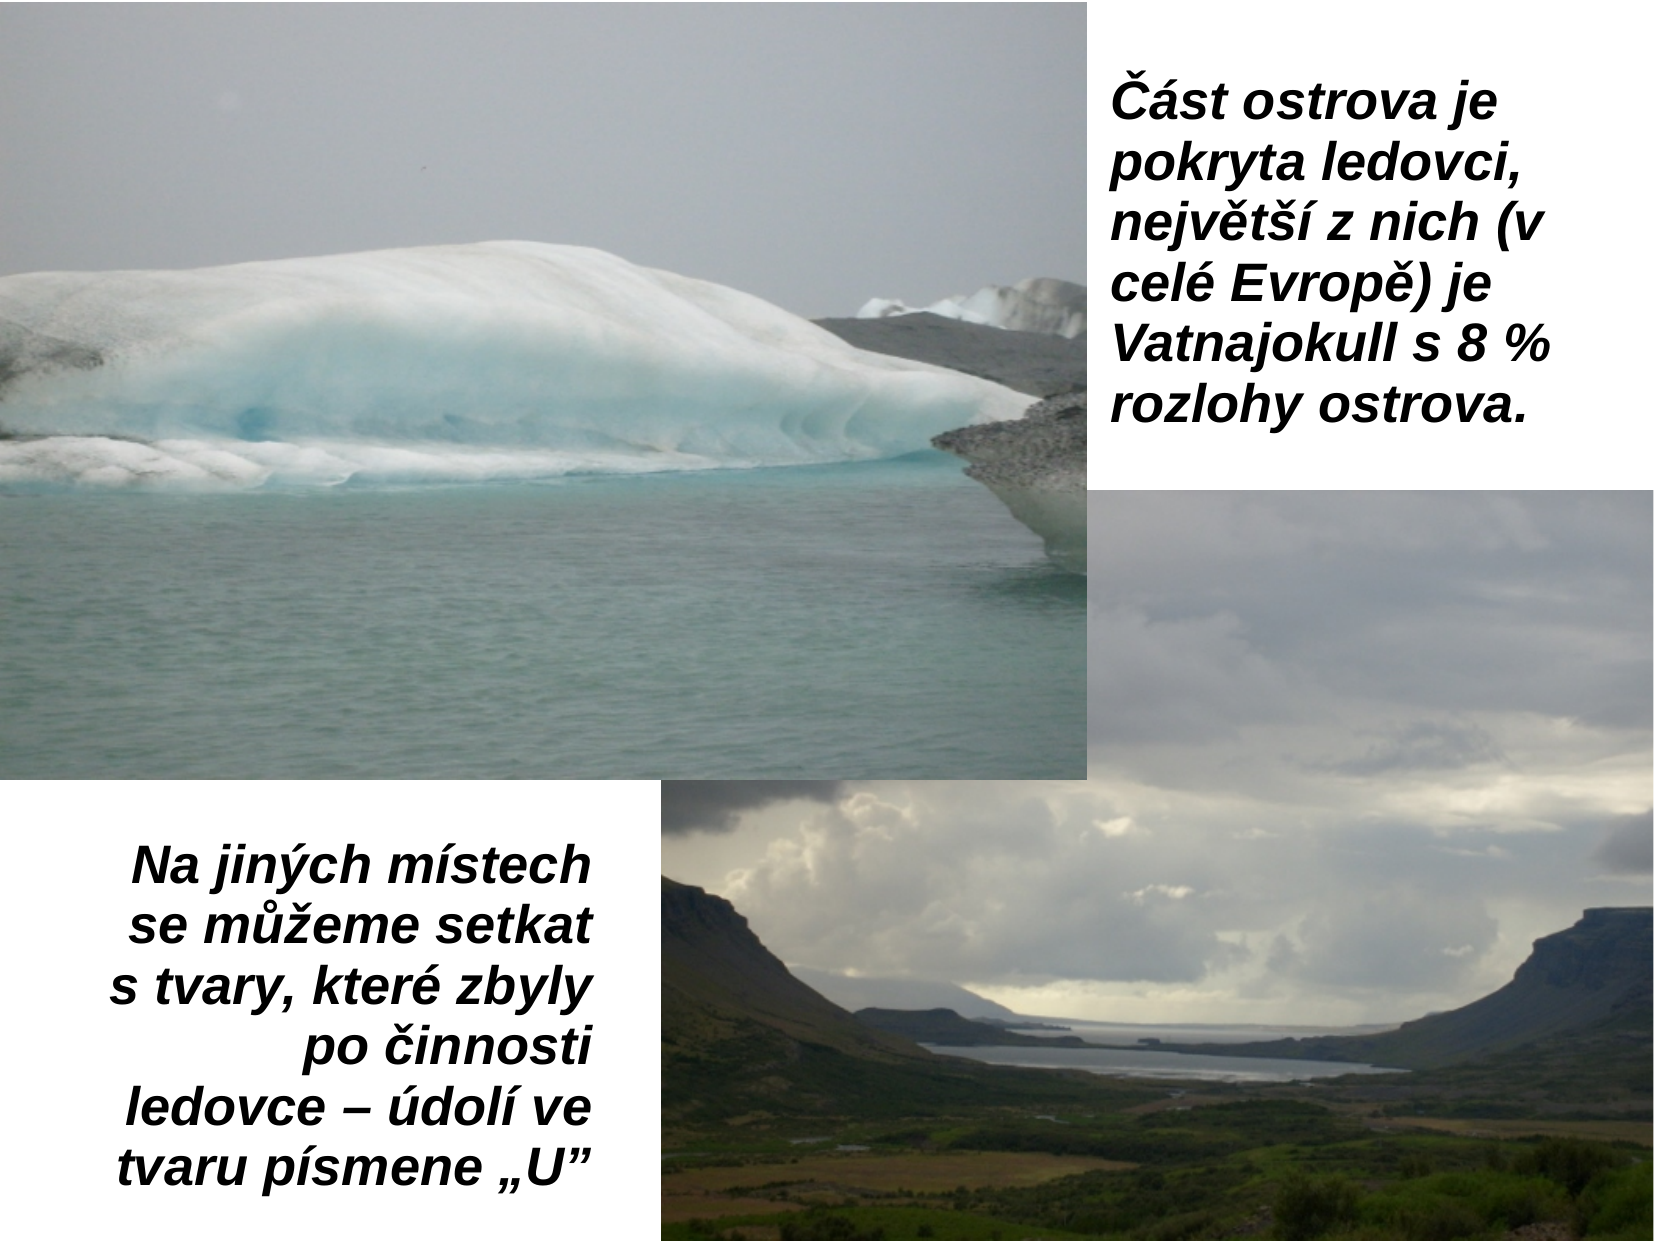

# Část ostrova je pokryta ledovci, největší z nich (v celé Evropě) je Vatnajokull s 8 % rozlohy ostrova.
Na jiných místech se můžeme setkat s tvary, které zbyly po činnosti ledovce – údolí ve tvaru písmene „U”